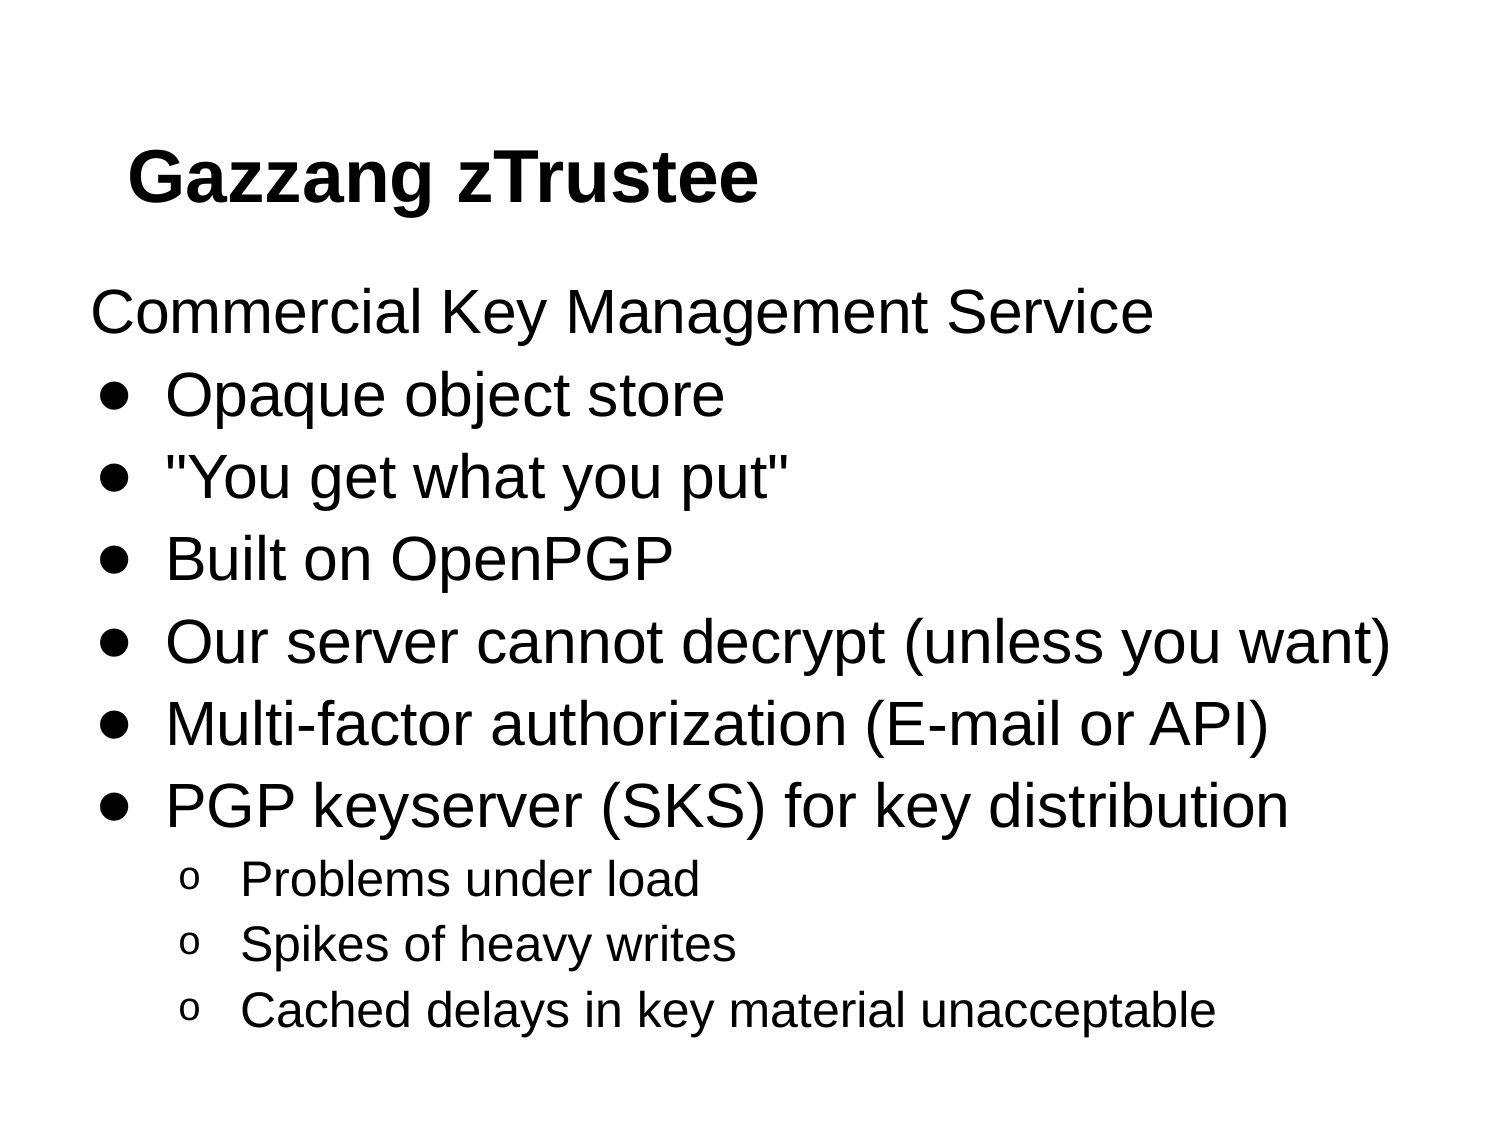

Gazzang zTrustee
# Commercial Key Management Service
Opaque object store
"You get what you put"
Built on OpenPGP
Our server cannot decrypt (unless you want)
Multi-factor authorization (E-mail or API)
PGP keyserver (SKS) for key distribution
Problems under load
Spikes of heavy writes
Cached delays in key material unacceptable